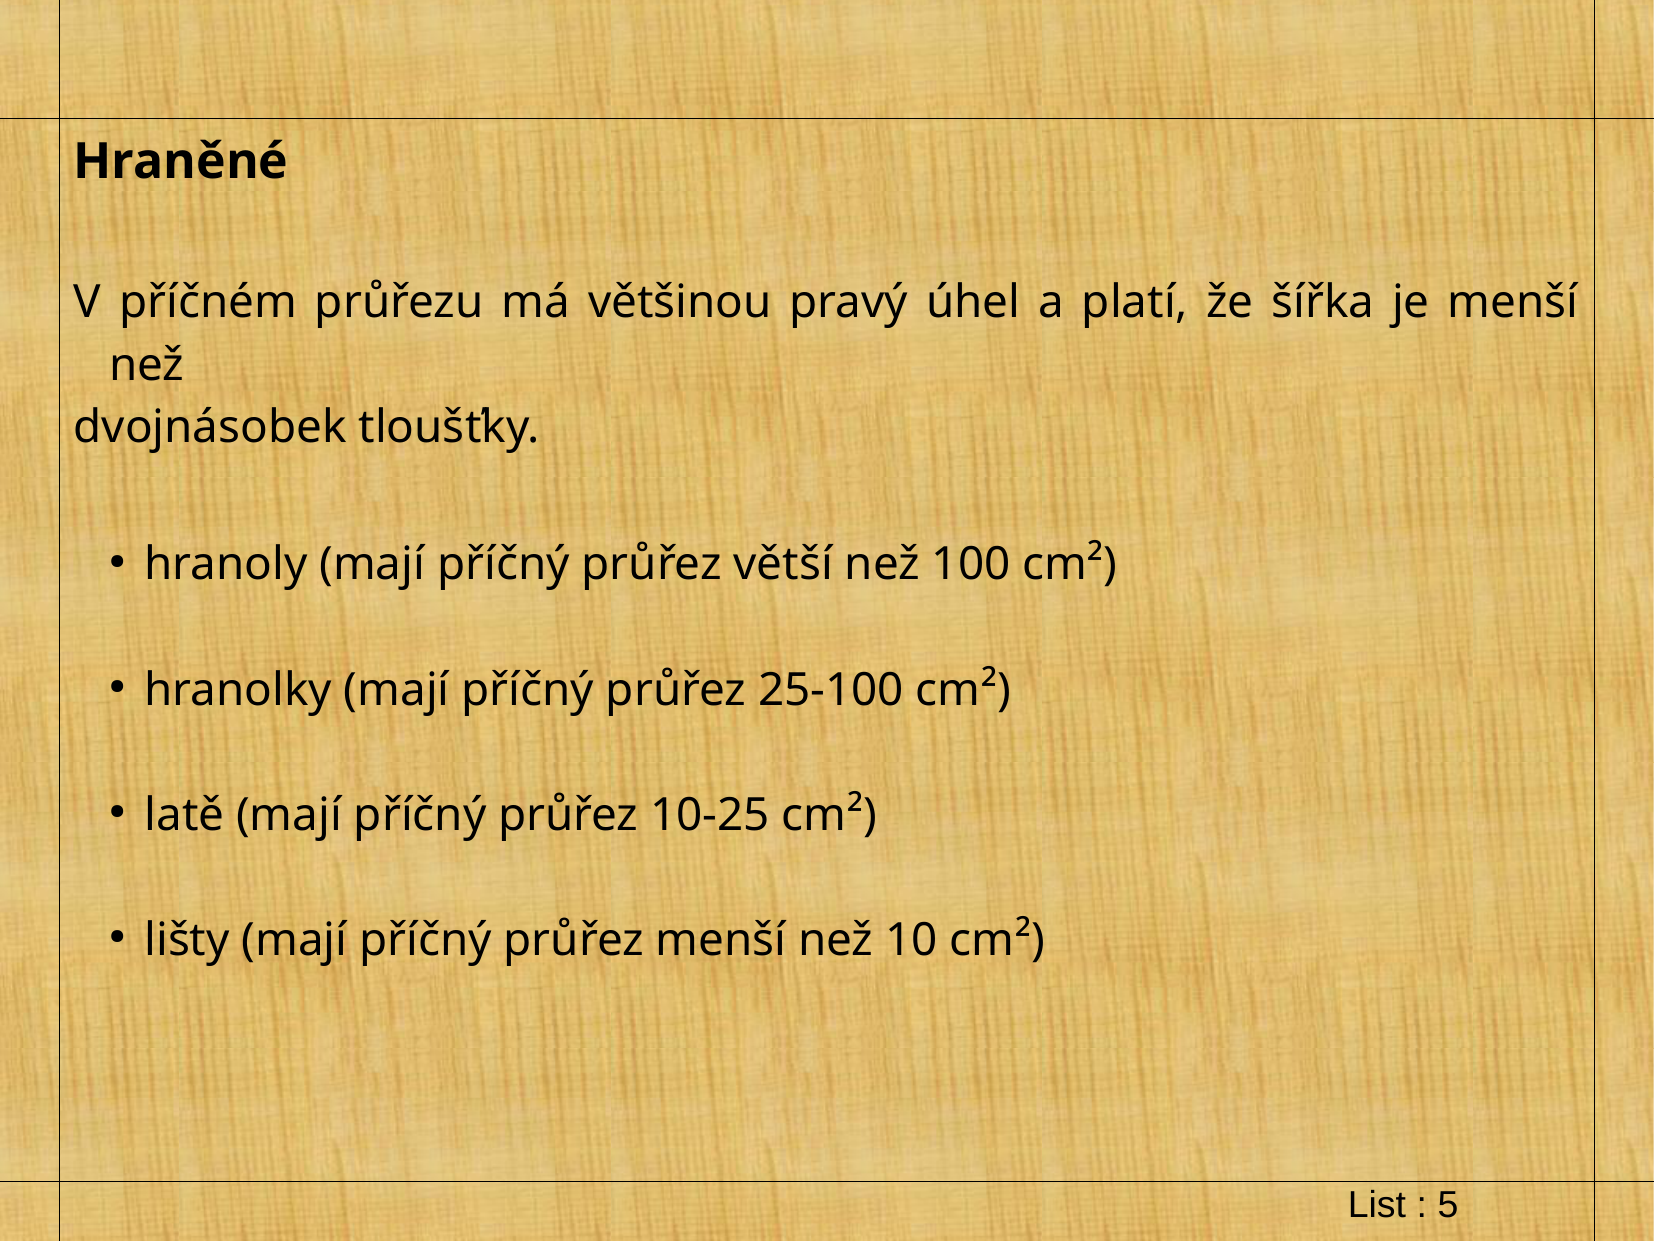

Hraněné
V příčném průřezu má většinou pravý úhel a platí, že šířka je menší než
dvojnásobek tloušťky.
hranoly (mají příčný průřez větší než 100 cm²)
hranolky (mají příčný průřez 25-100 cm²)
latě (mají příčný průřez 10-25 cm²)
lišty (mají příčný průřez menší než 10 cm²)
List :